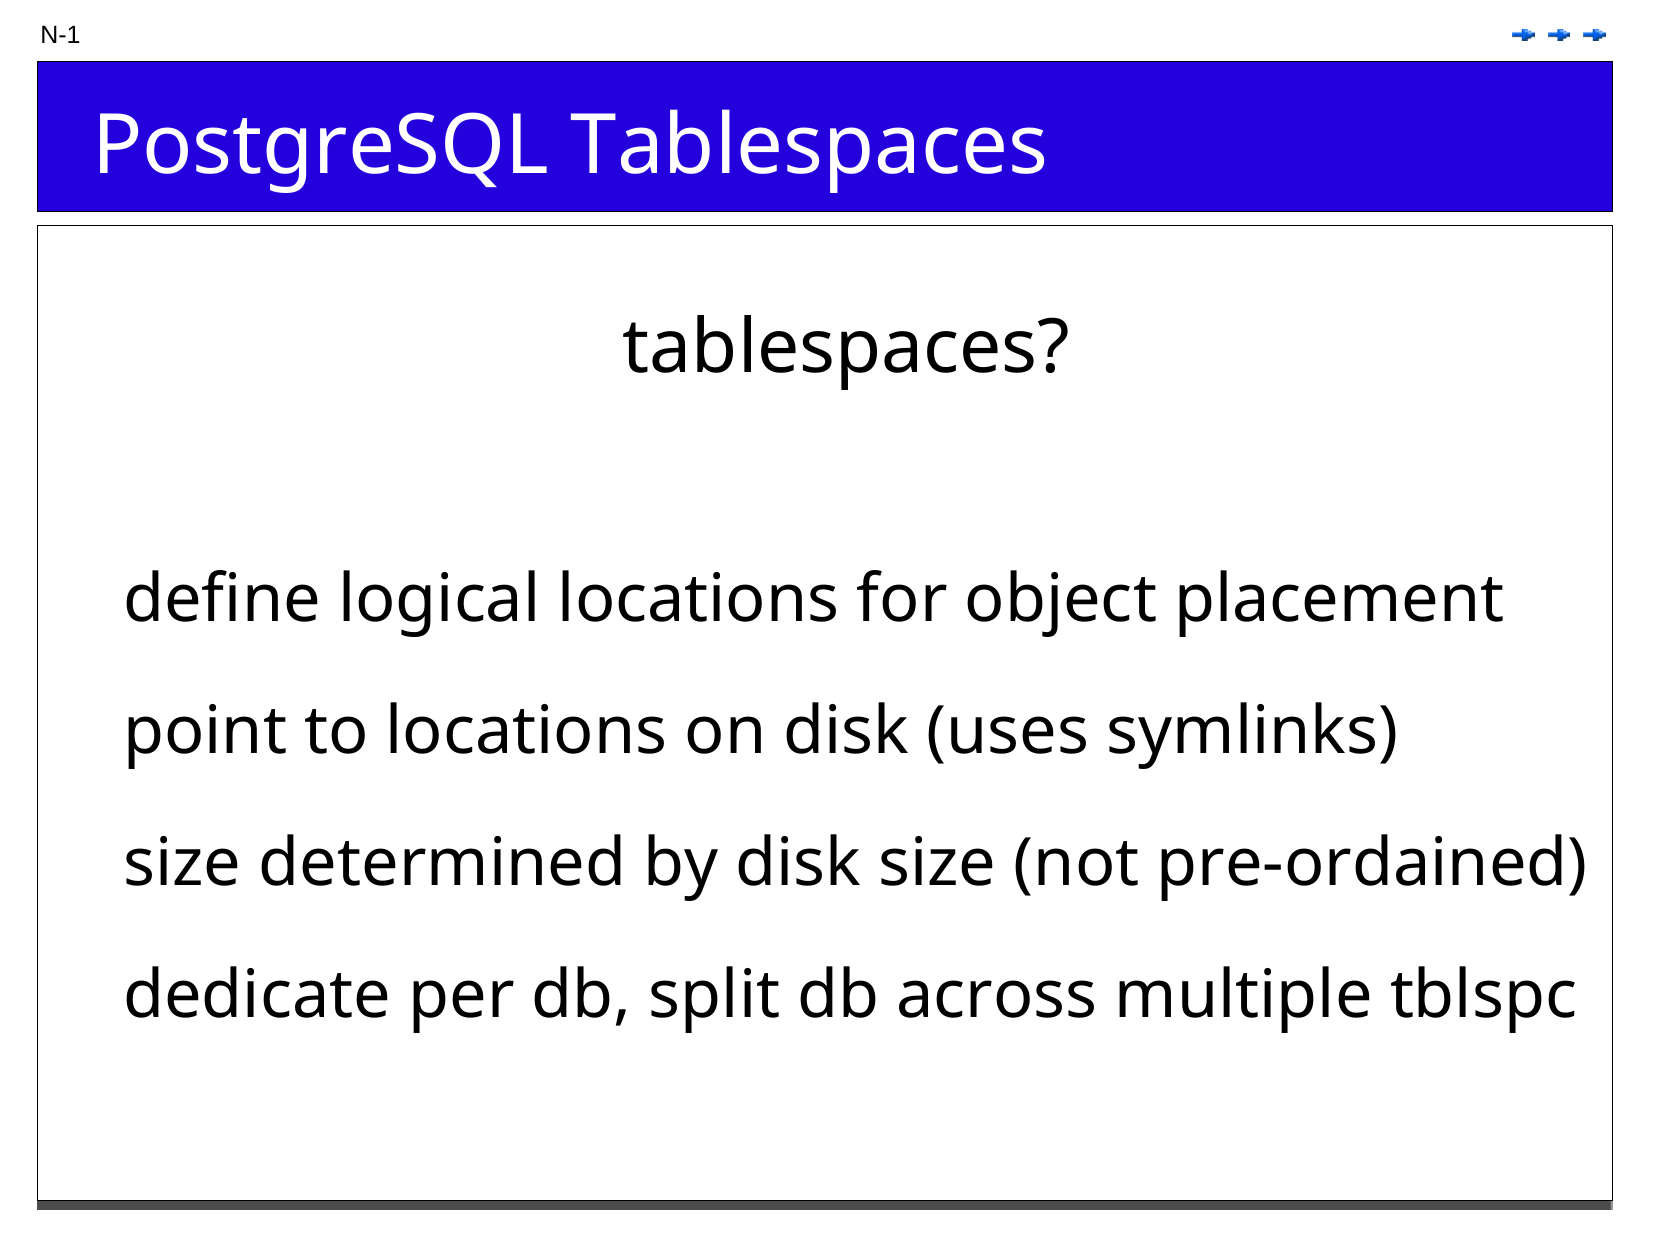

N-1
PostgreSQL Tablespaces
tablespaces?
 define logical locations for object placement
 point to locations on disk (uses symlinks)
 size determined by disk size (not pre-ordained)
 dedicate per db, split db across multiple tblspc